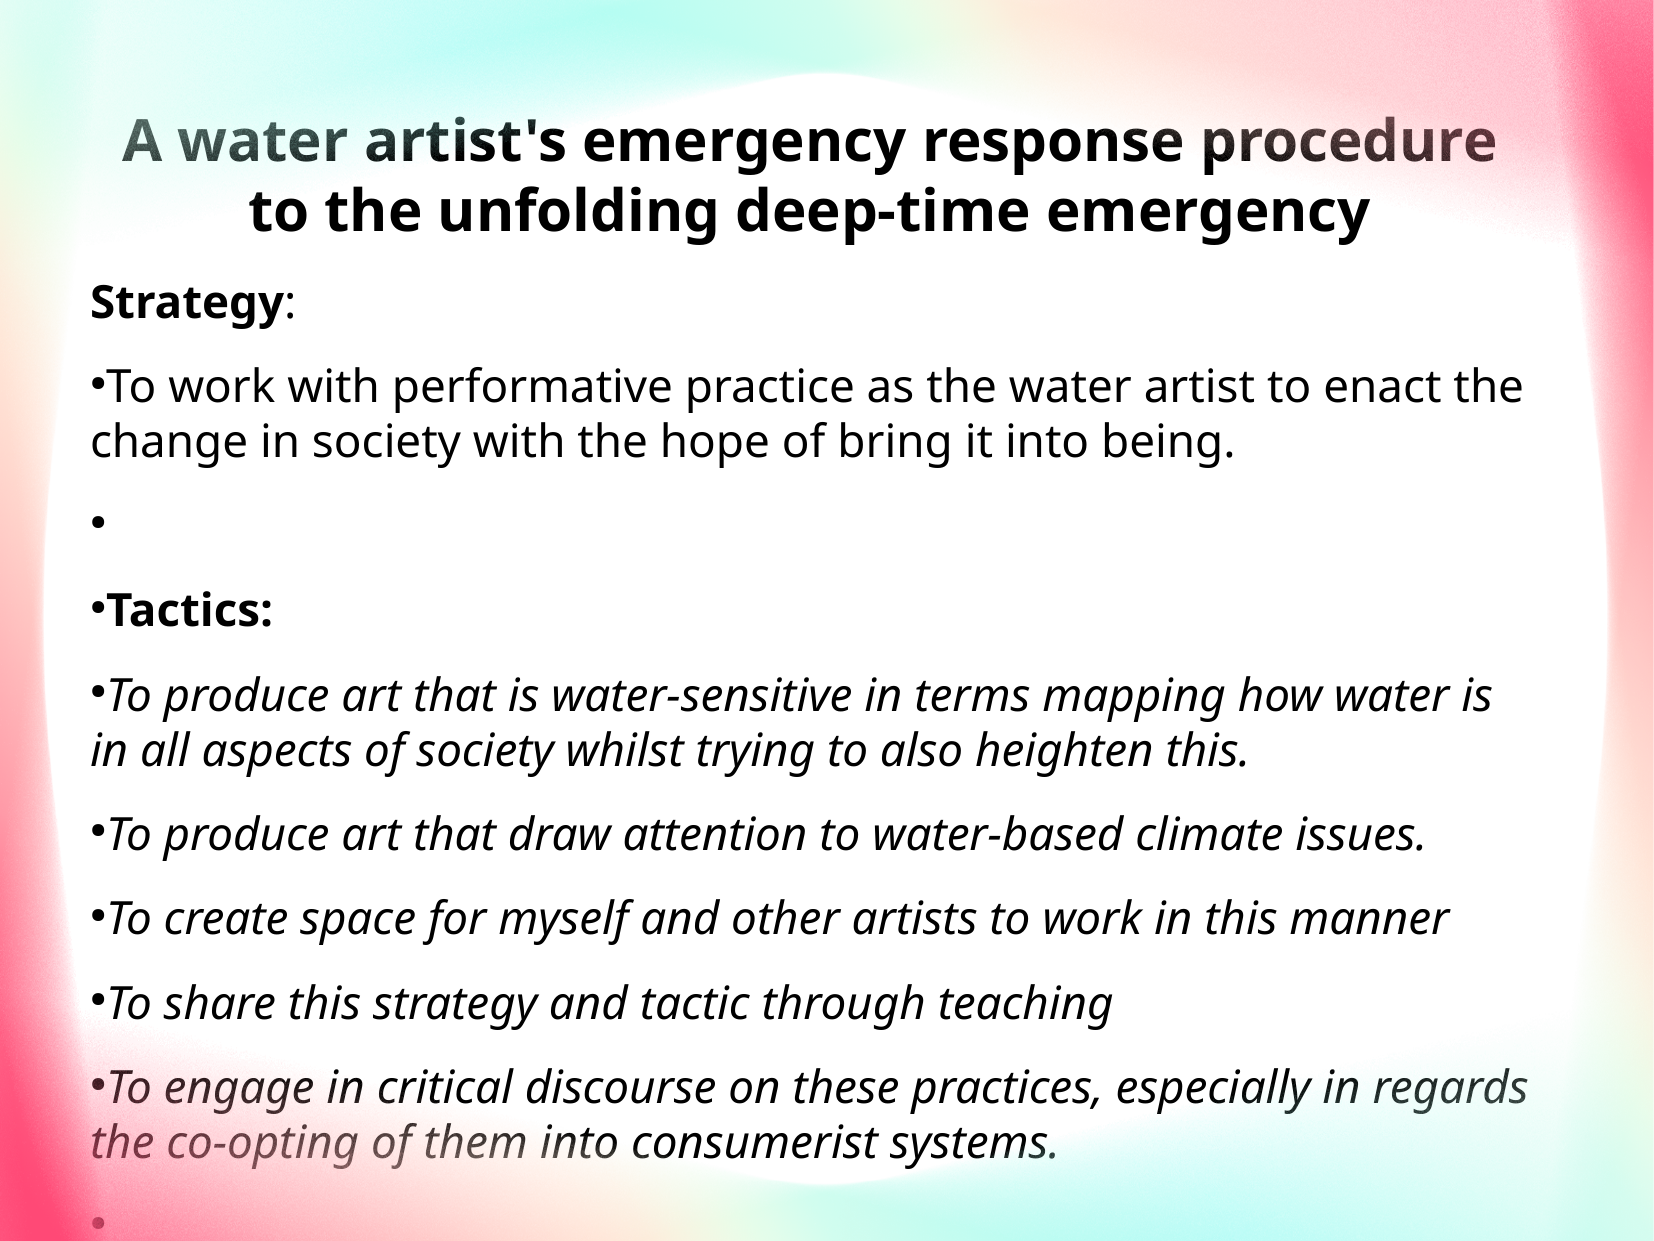

# A water artist's emergency response procedure to the unfolding deep-time emergency
Strategy:
To work with performative practice as the water artist to enact the change in society with the hope of bring it into being.
Tactics:
To produce art that is water-sensitive in terms mapping how water is in all aspects of society whilst trying to also heighten this.
To produce art that draw attention to water-based climate issues.
To create space for myself and other artists to work in this manner
To share this strategy and tactic through teaching
To engage in critical discourse on these practices, especially in regards the co-opting of them into consumerist systems.